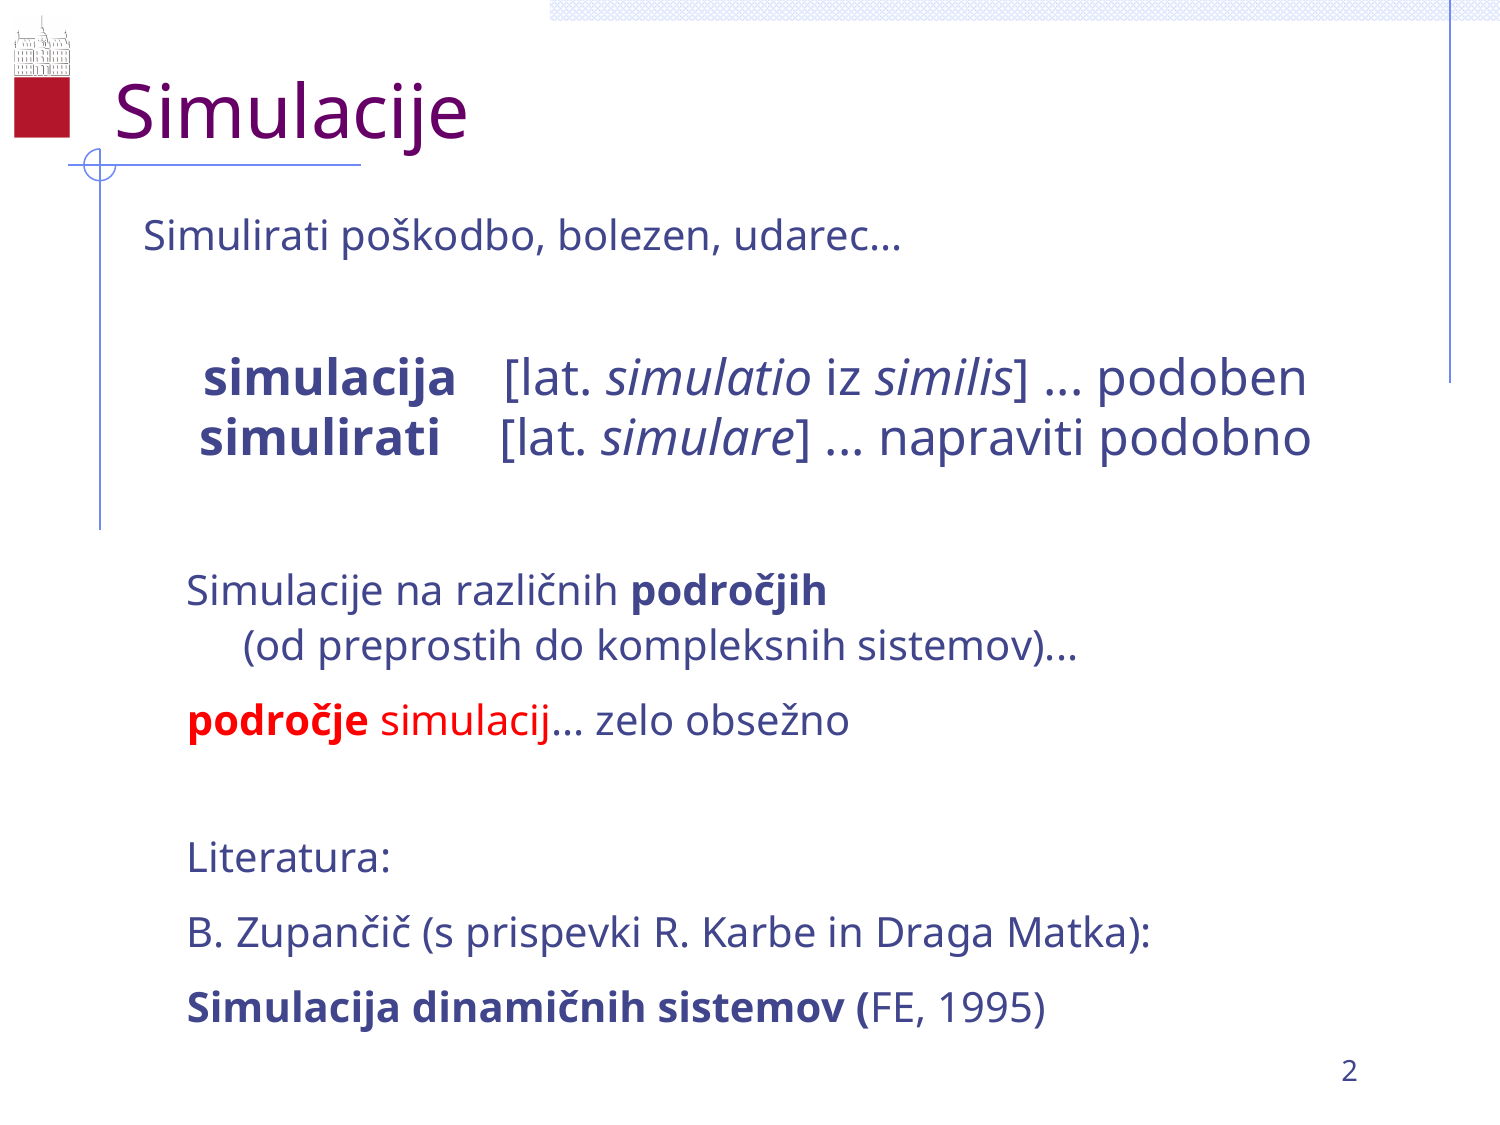

Simulacije
# Simulirati poškodbo, bolezen, udarec...
simulacija	[lat. simulatio iz similis] ... podoben
simulirati	[lat. simulare] ... napraviti podobno
Simulacije na različnih področjih
(od preprostih do kompleksnih sistemov)...
področje simulacij... zelo obsežno
Literatura:
B. Zupančič (s prispevki R. Karbe in Draga Matka):
Simulacija dinamičnih sistemov (FE, 1995)